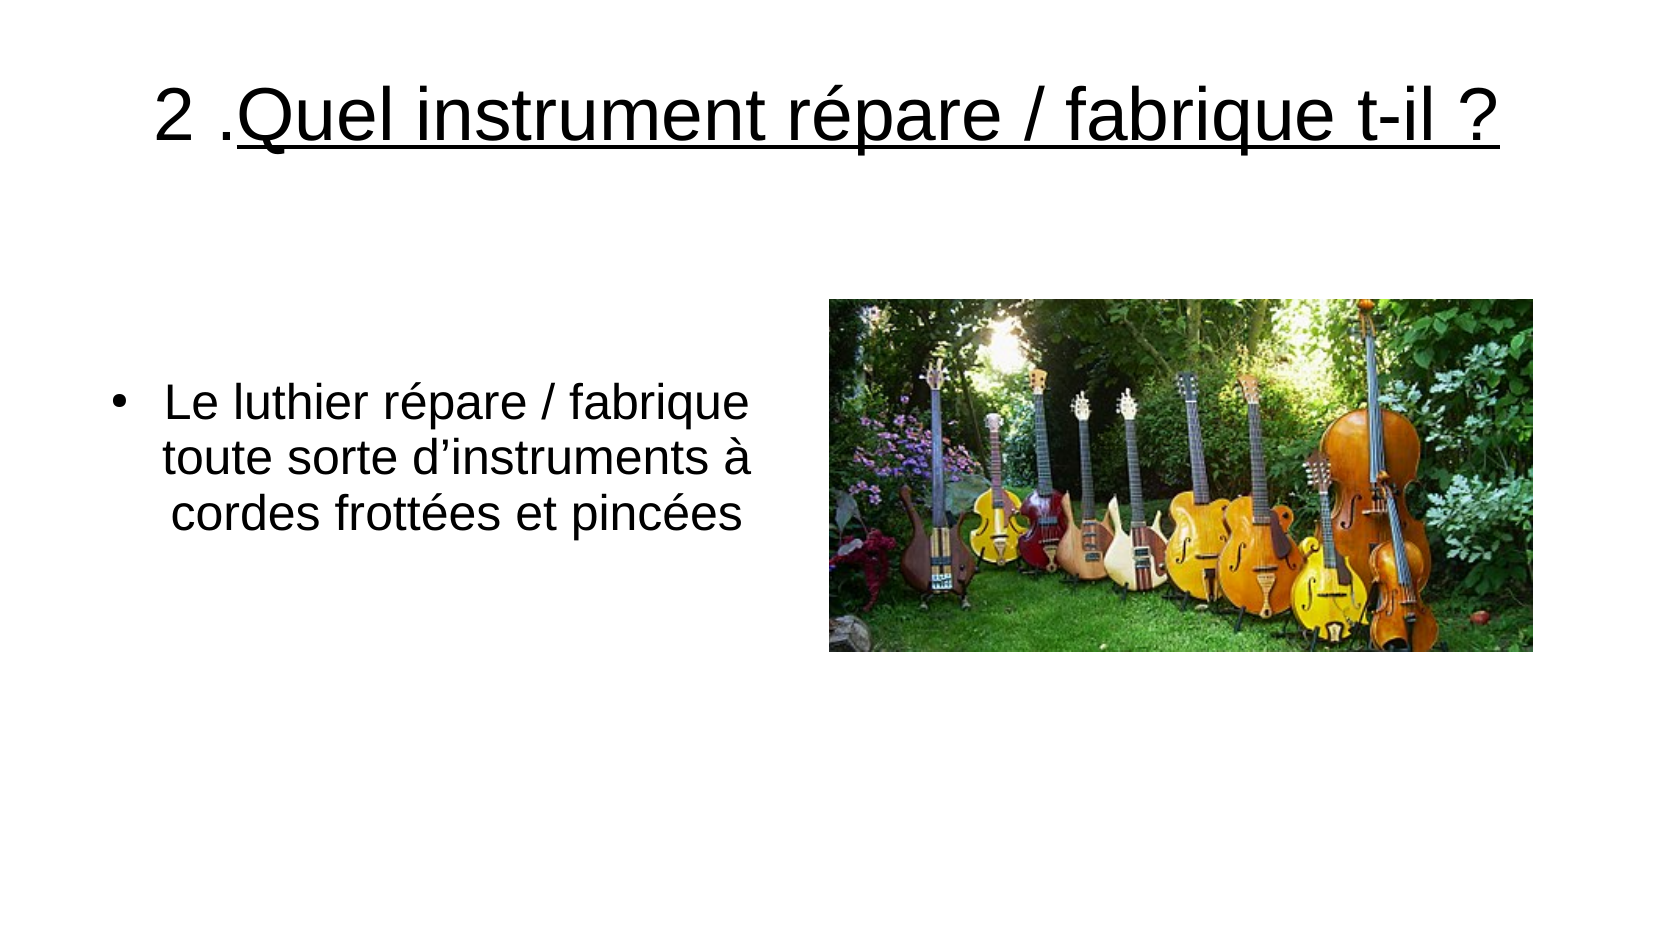

# 2 .Quel instrument répare / fabrique t-il ?
Le luthier répare / fabrique toute sorte d’instruments à cordes frottées et pincées